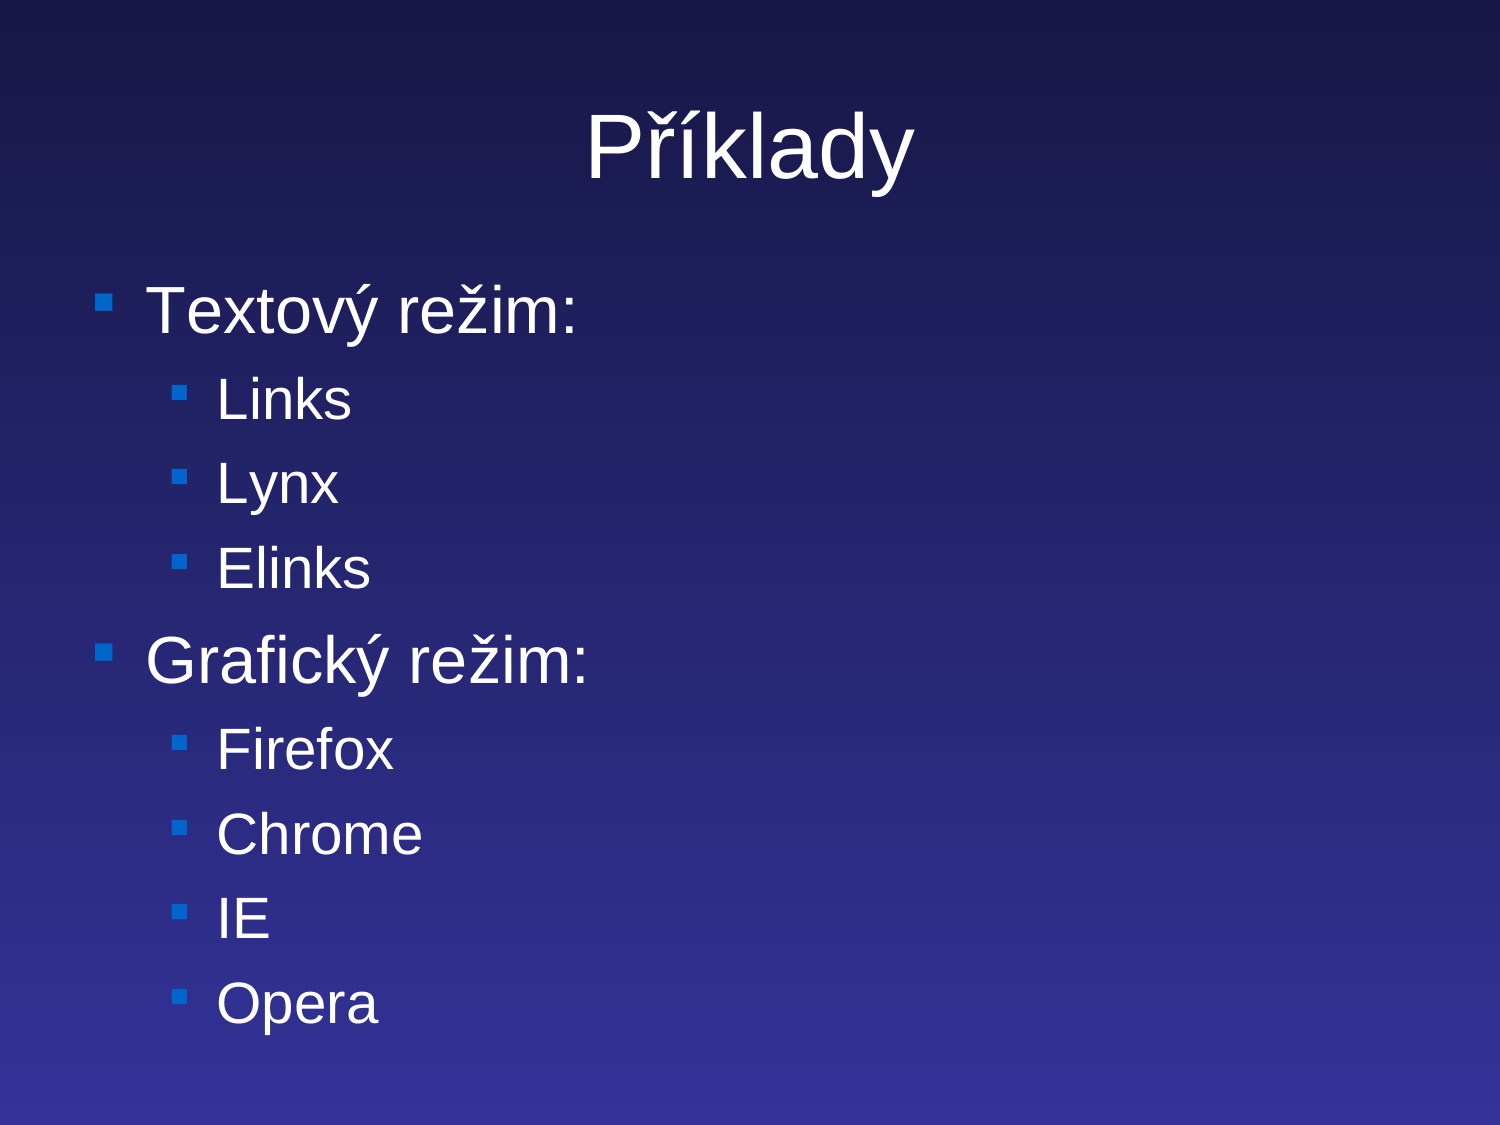

# Příklady
Textový režim:
Links
Lynx
Elinks
Grafický režim:
Firefox
Chrome
IE
Opera